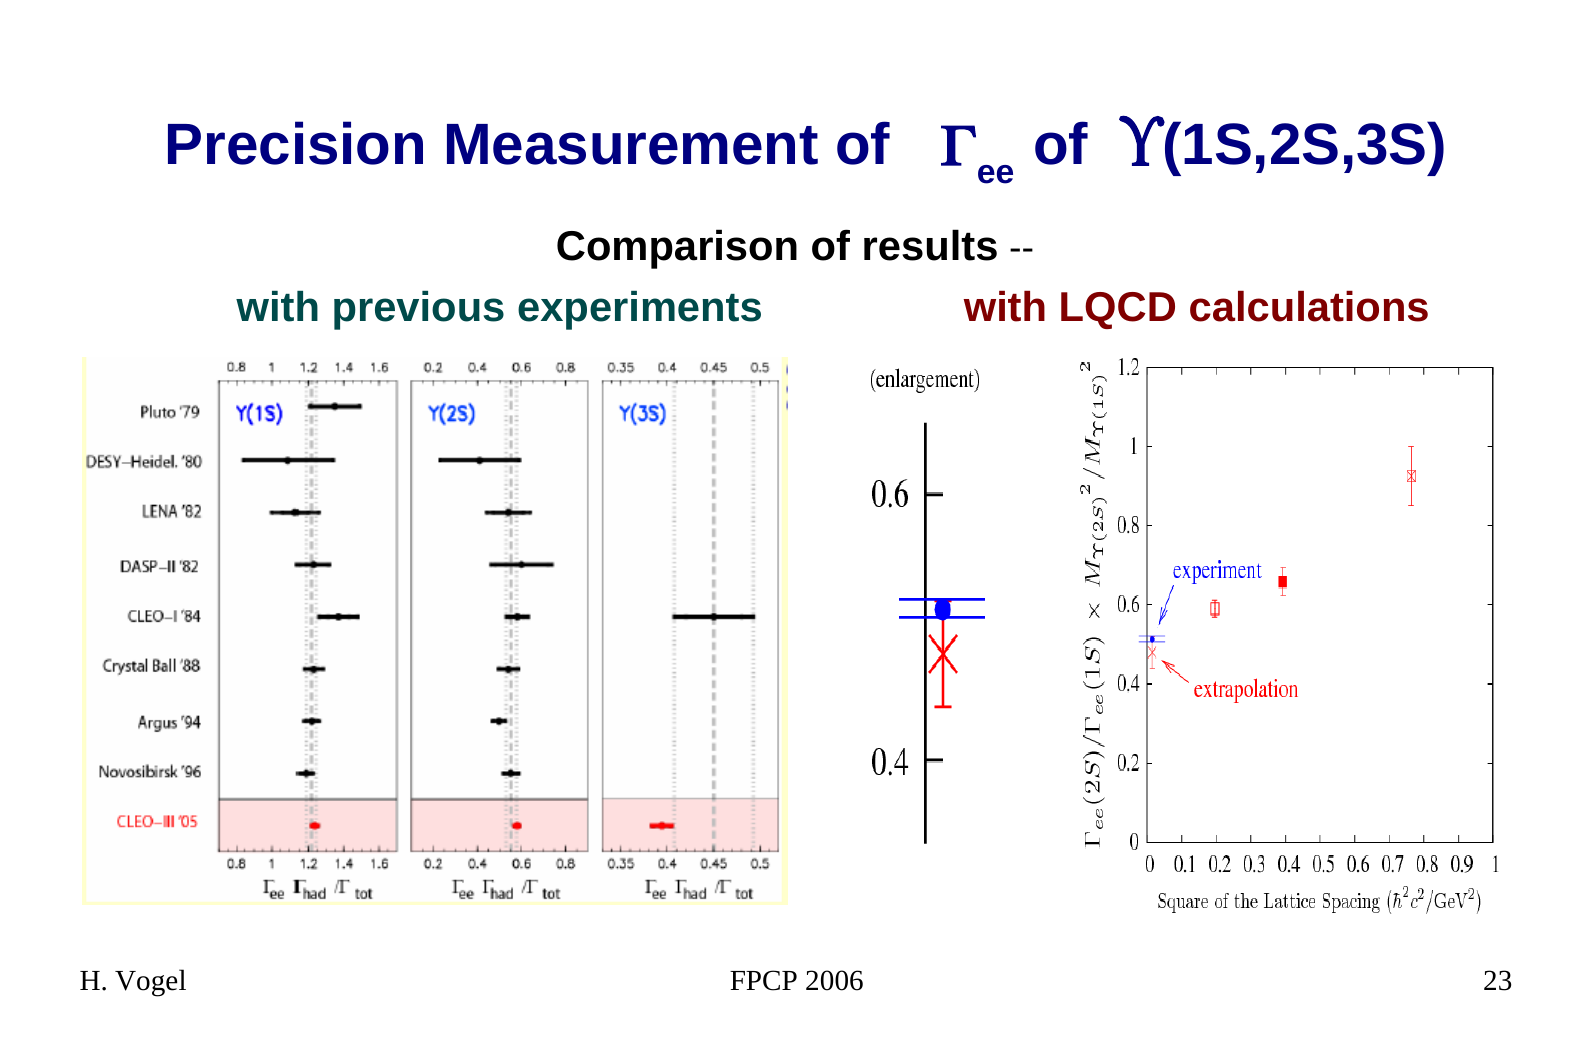

Precision Measurement of ee of (1S,2S,3S)
Comparison of results --
 with previous experiments
 with LQCD calculations
H. Vogel
FPCP 2006
23